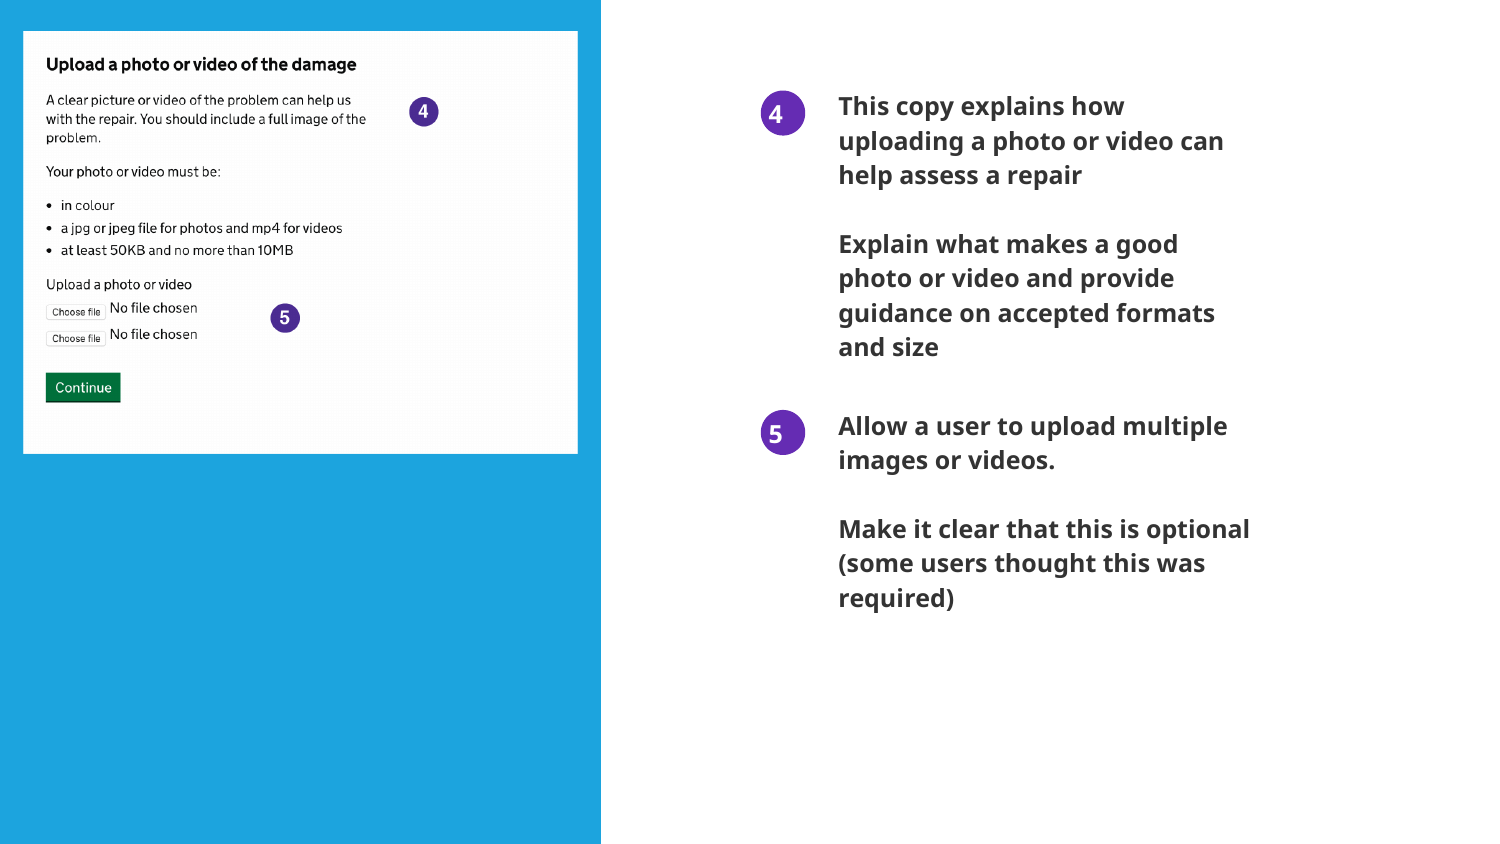

This copy explains how uploading a photo or video can help assess a repair
Explain what makes a good photo or video and provide guidance on accepted formats and size
4
Allow a user to upload multiple images or videos.
Make it clear that this is optional (some users thought this was required)
5